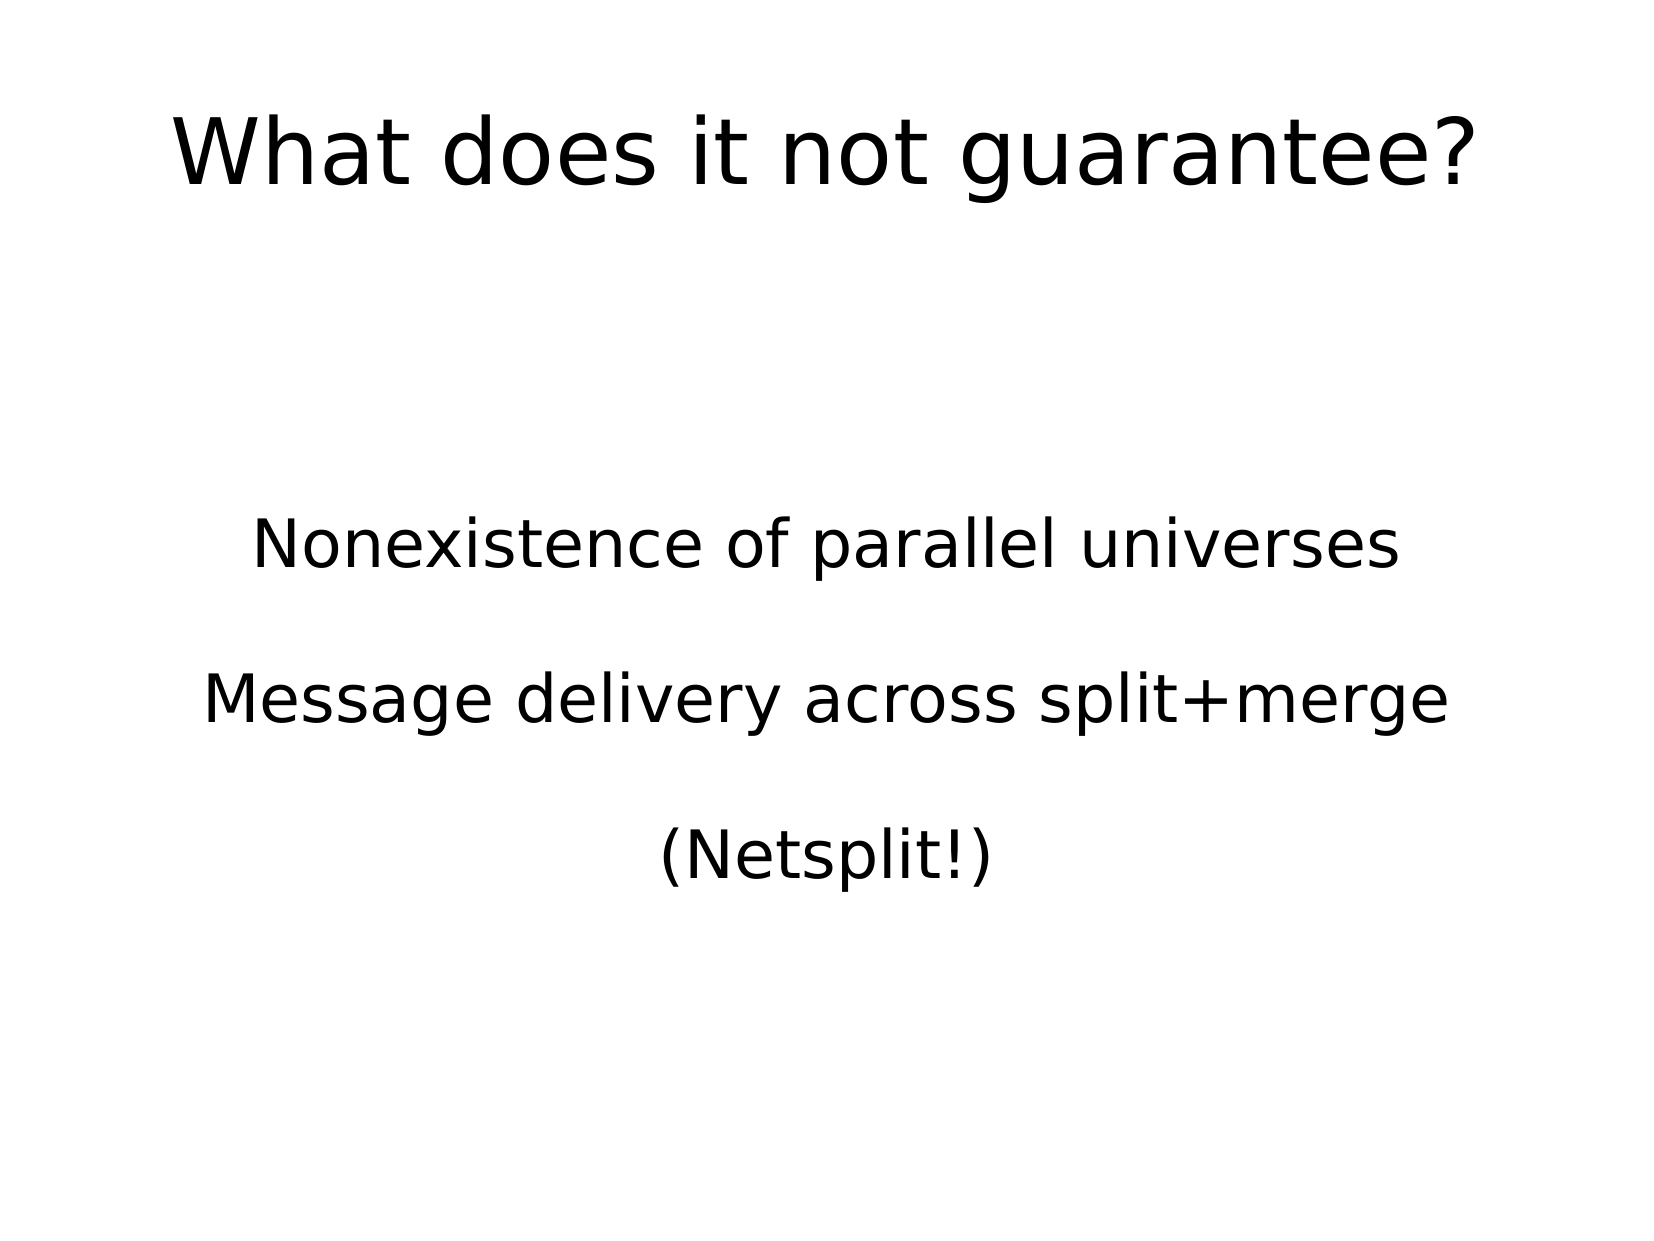

# What does it not guarantee?
Nonexistence of parallel universes
Message delivery across split+merge
(Netsplit!)